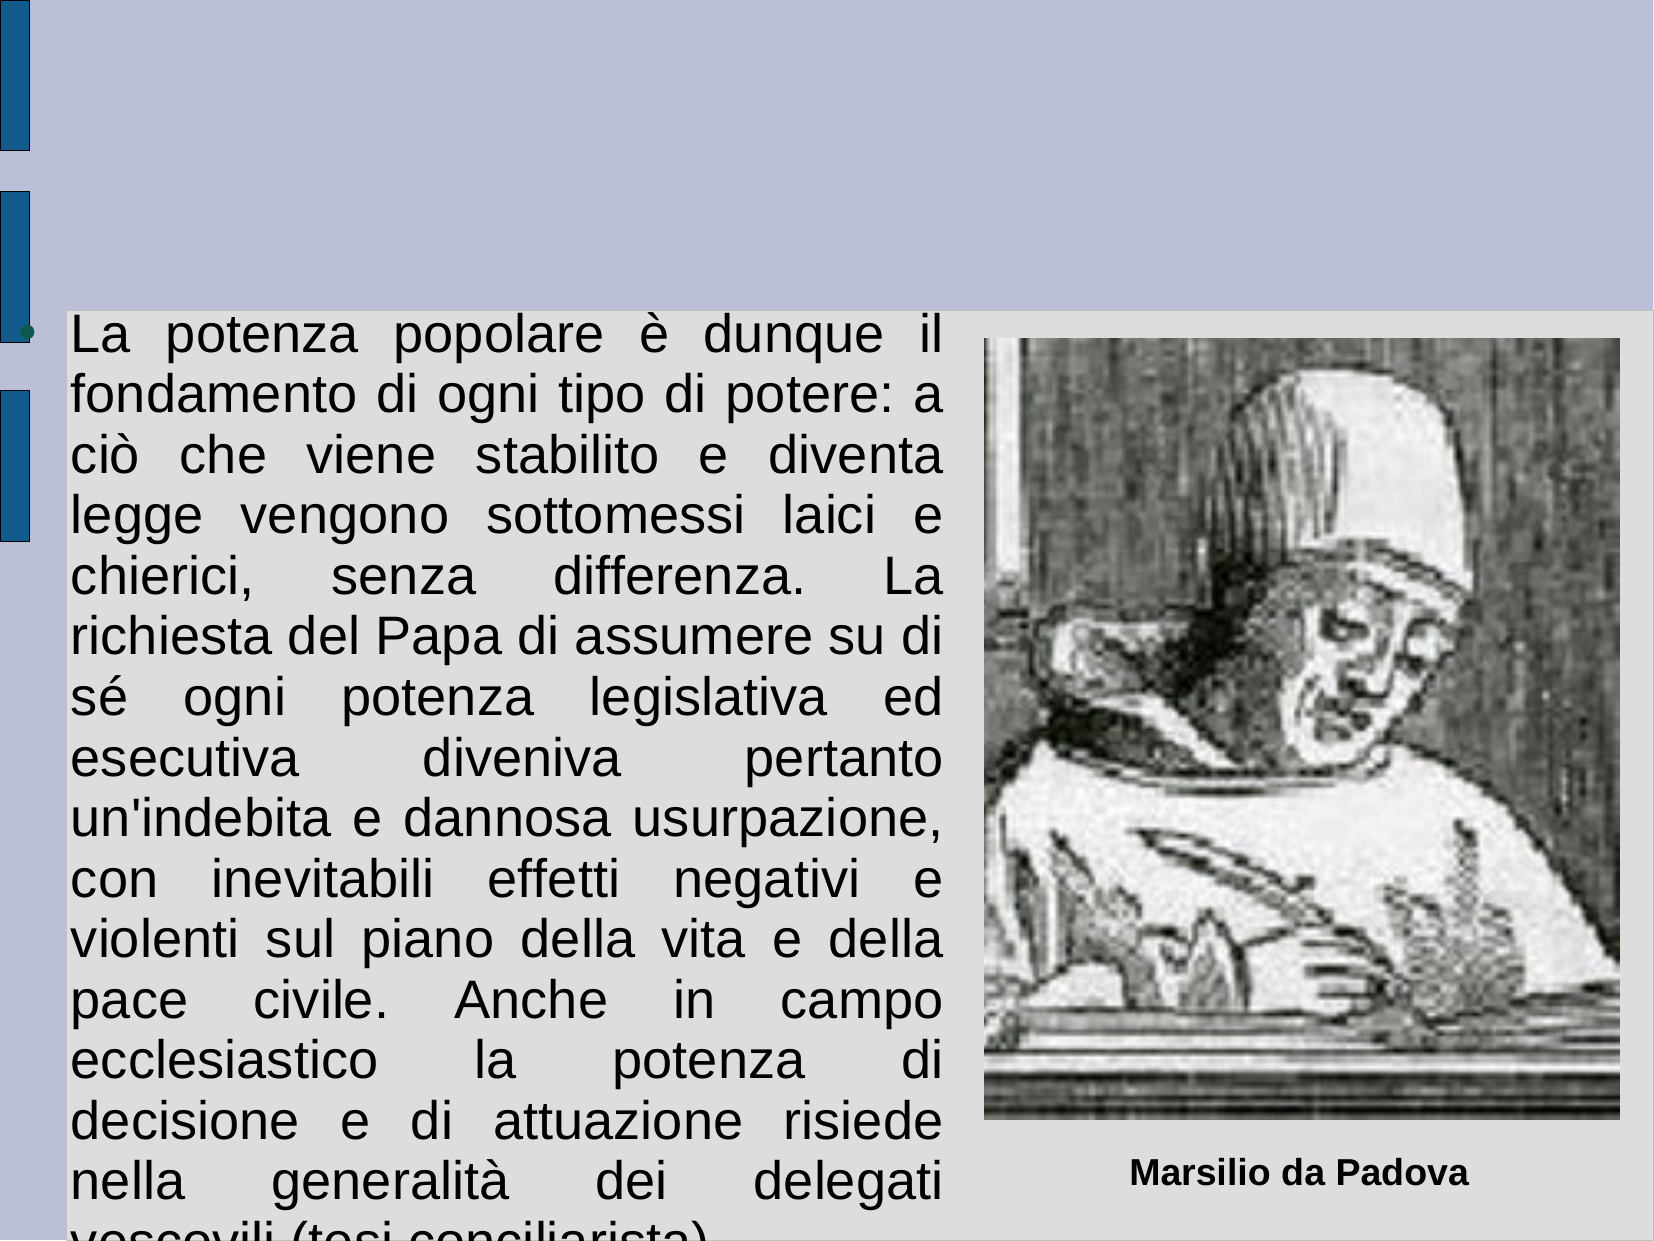

#
La potenza popolare è dunque il fondamento di ogni tipo di potere: a ciò che viene stabilito e diventa legge vengono sottomessi laici e chierici, senza differenza. La richiesta del Papa di assumere su di sé ogni potenza legislativa ed esecutiva diveniva pertanto un'indebita e dannosa usurpazione, con inevitabili effetti negativi e violenti sul piano della vita e della pace civile. Anche in campo ecclesiastico la potenza di decisione e di attuazione risiede nella generalità dei delegati vescovili (tesi conciliarista).
Marsilio da Padova